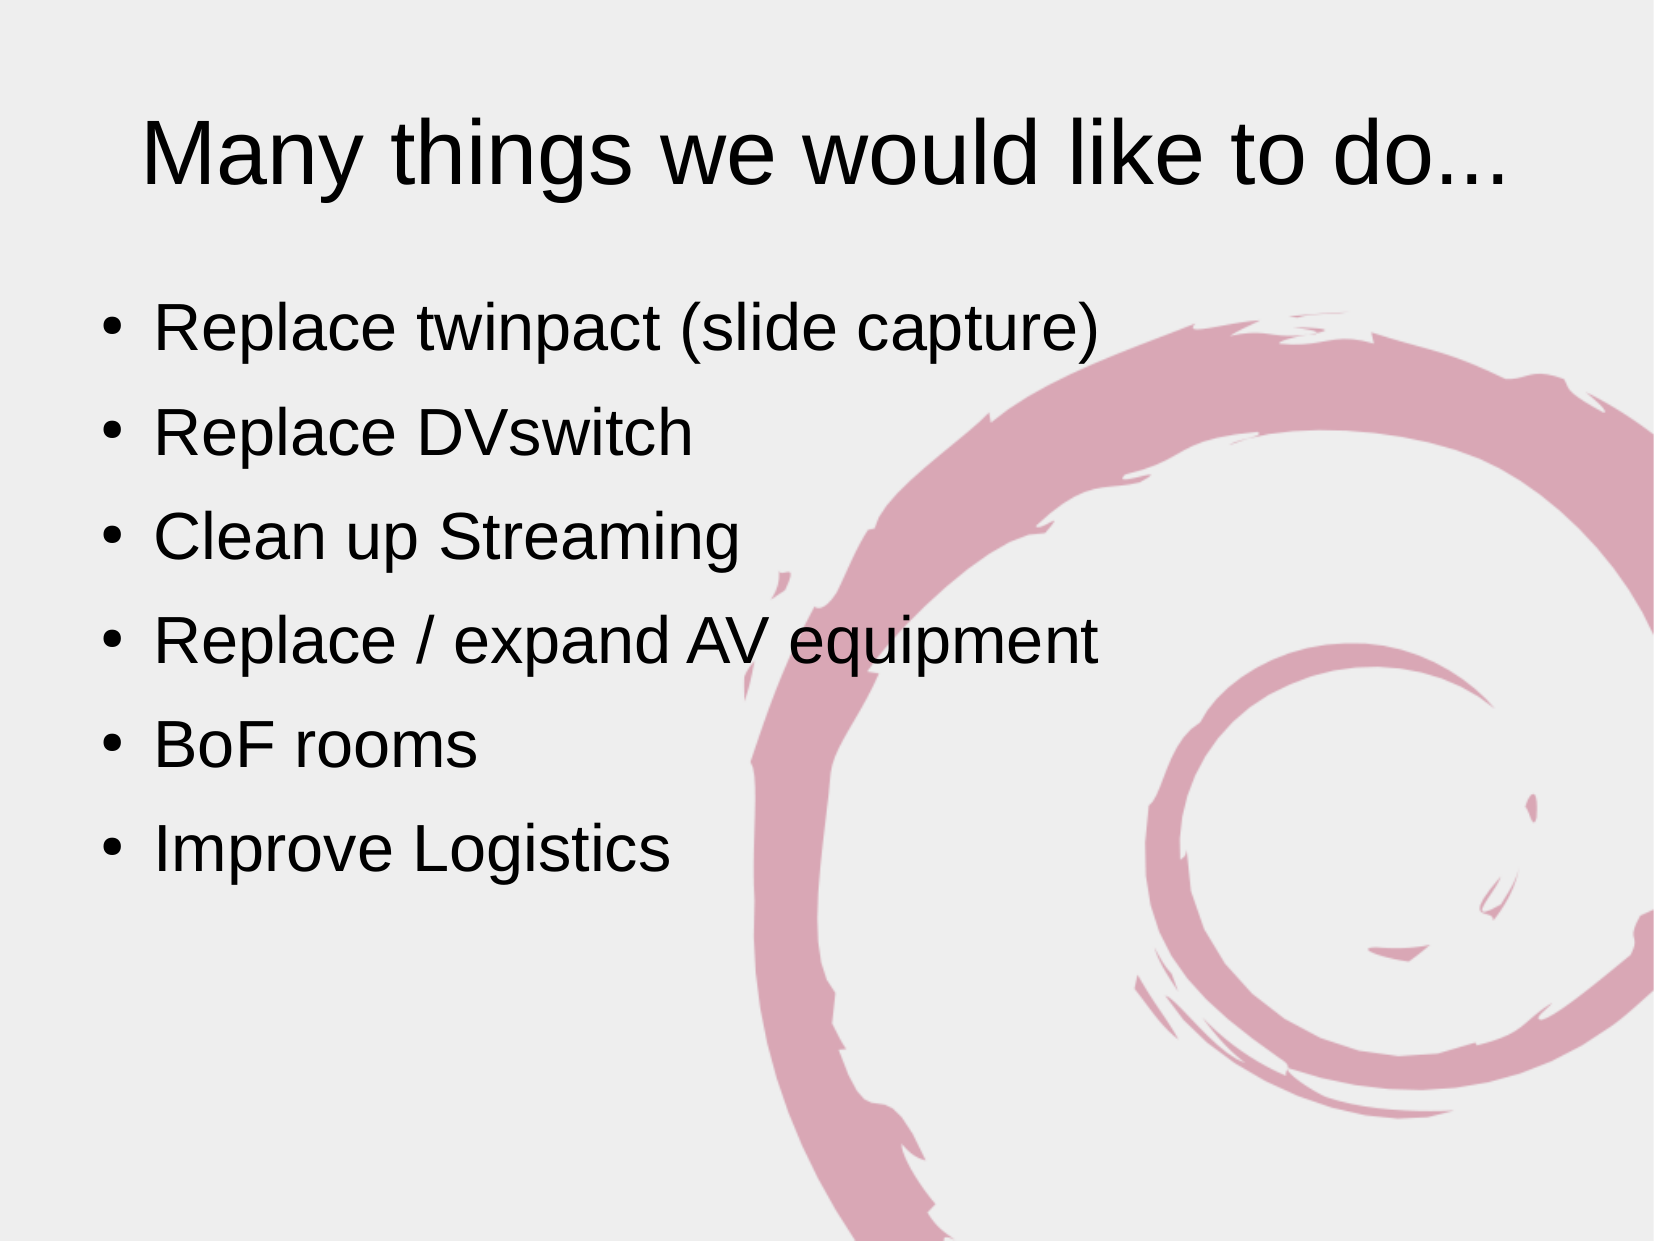

# Many things we would like to do...
Replace twinpact (slide capture)
Replace DVswitch
Clean up Streaming
Replace / expand AV equipment
BoF rooms
Improve Logistics